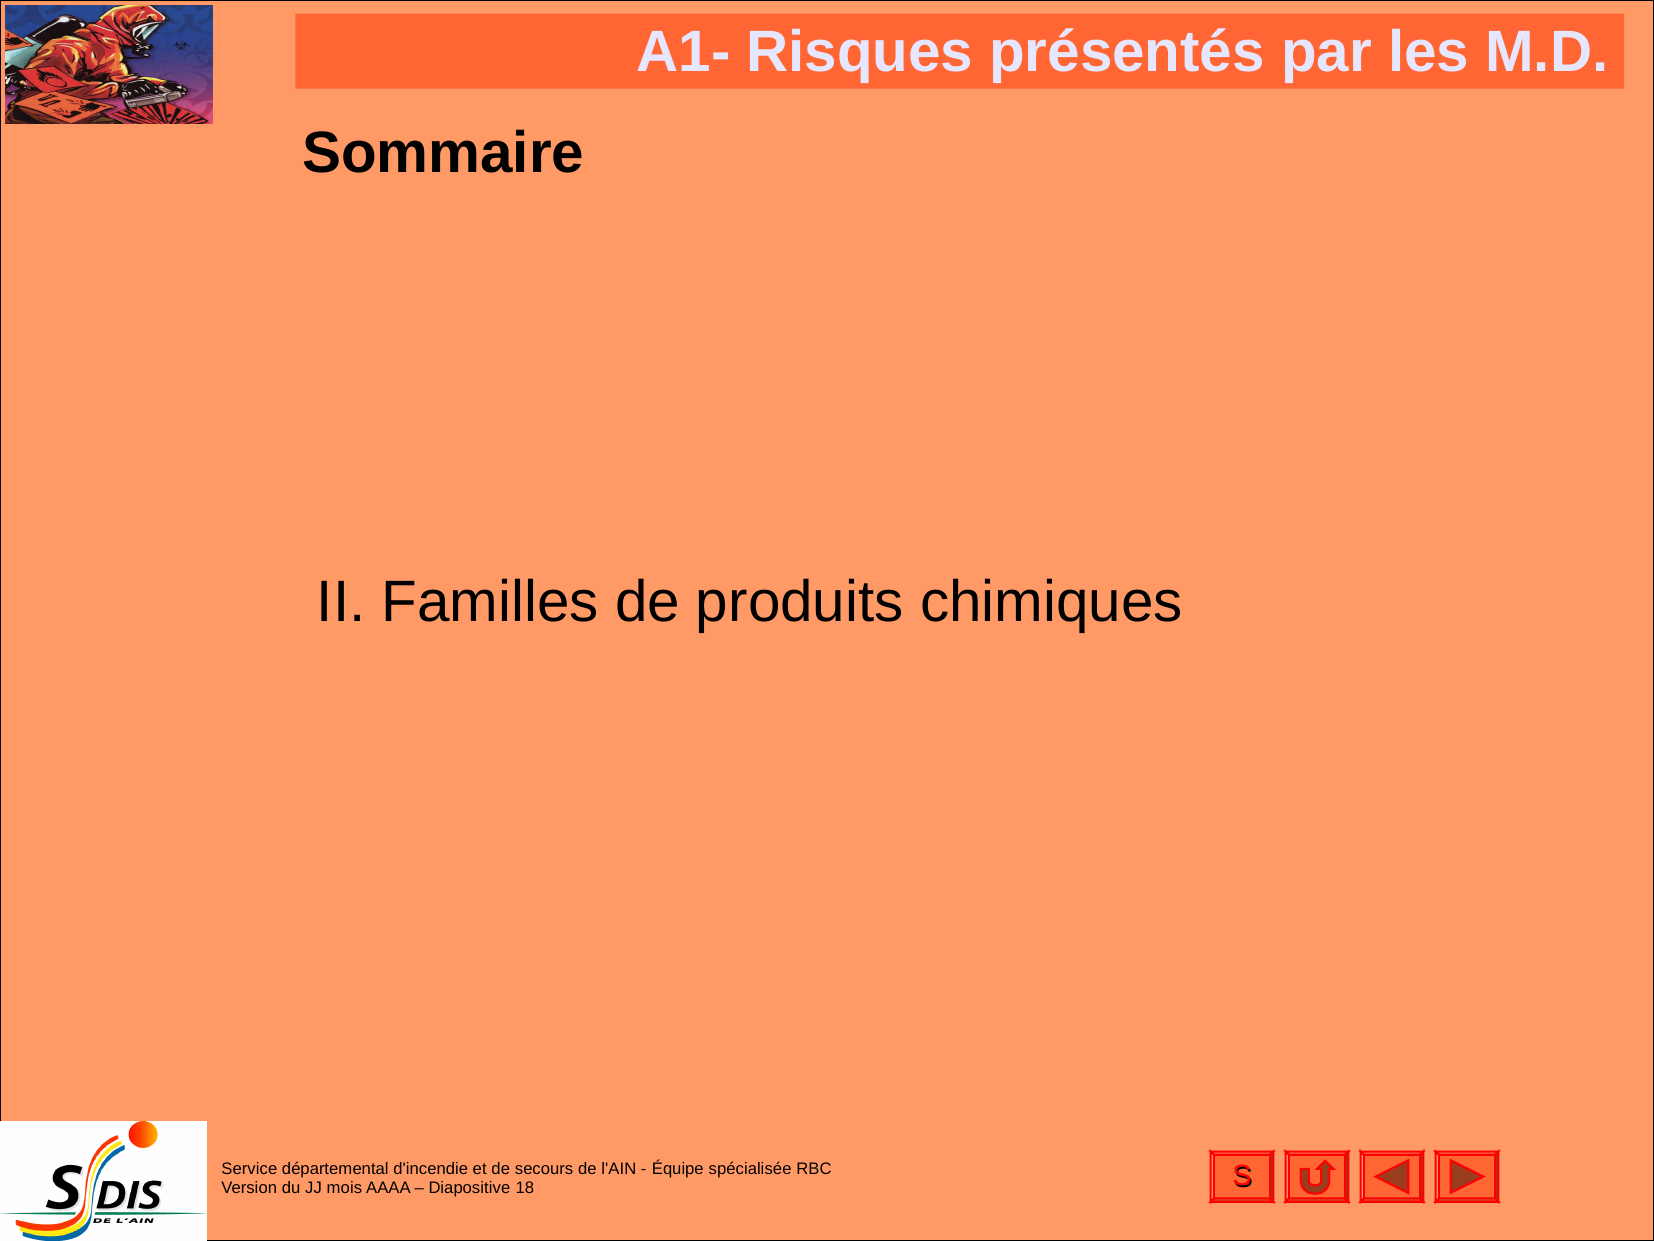

A1- Risques présentés par les M.D.
Sommaire
# II. Familles de produits chimiques